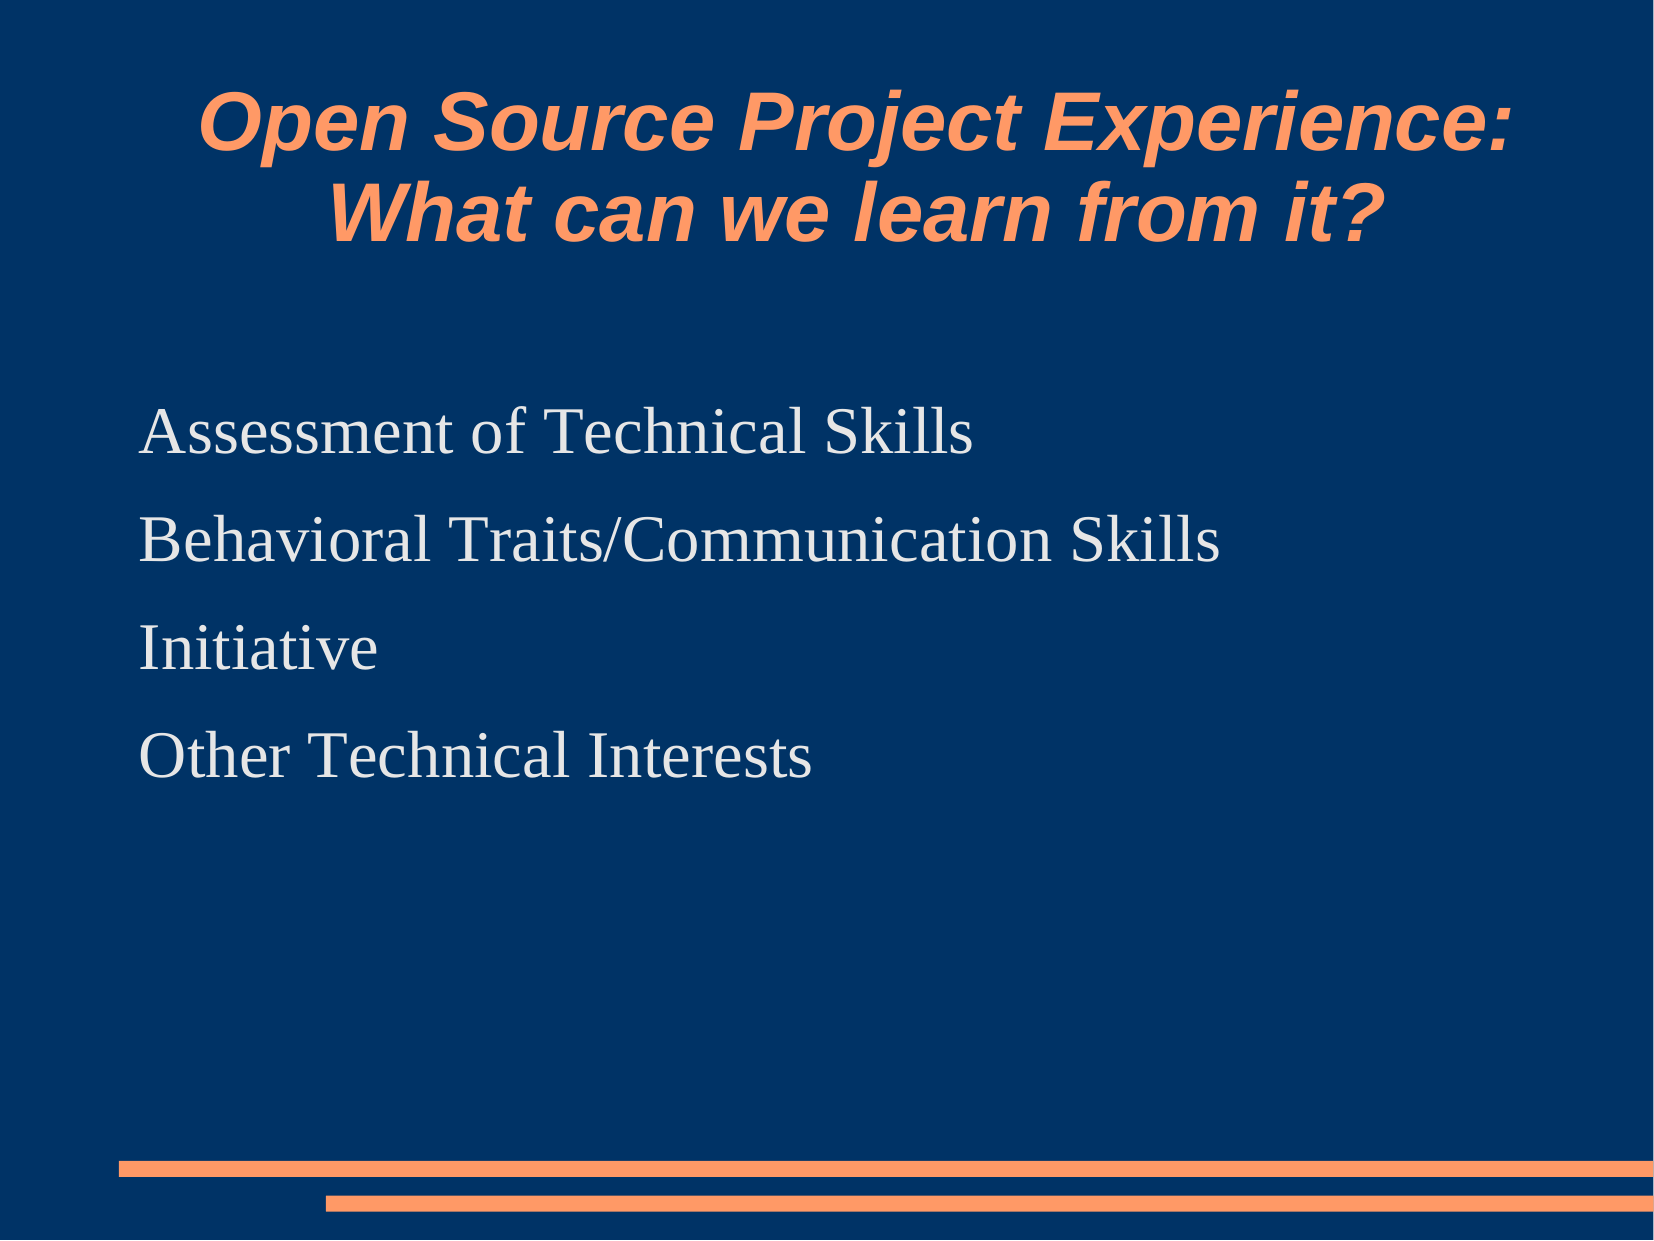

# Open Source Project Experience: What can we learn from it?
Assessment of Technical Skills
Behavioral Traits/Communication Skills
Initiative
Other Technical Interests